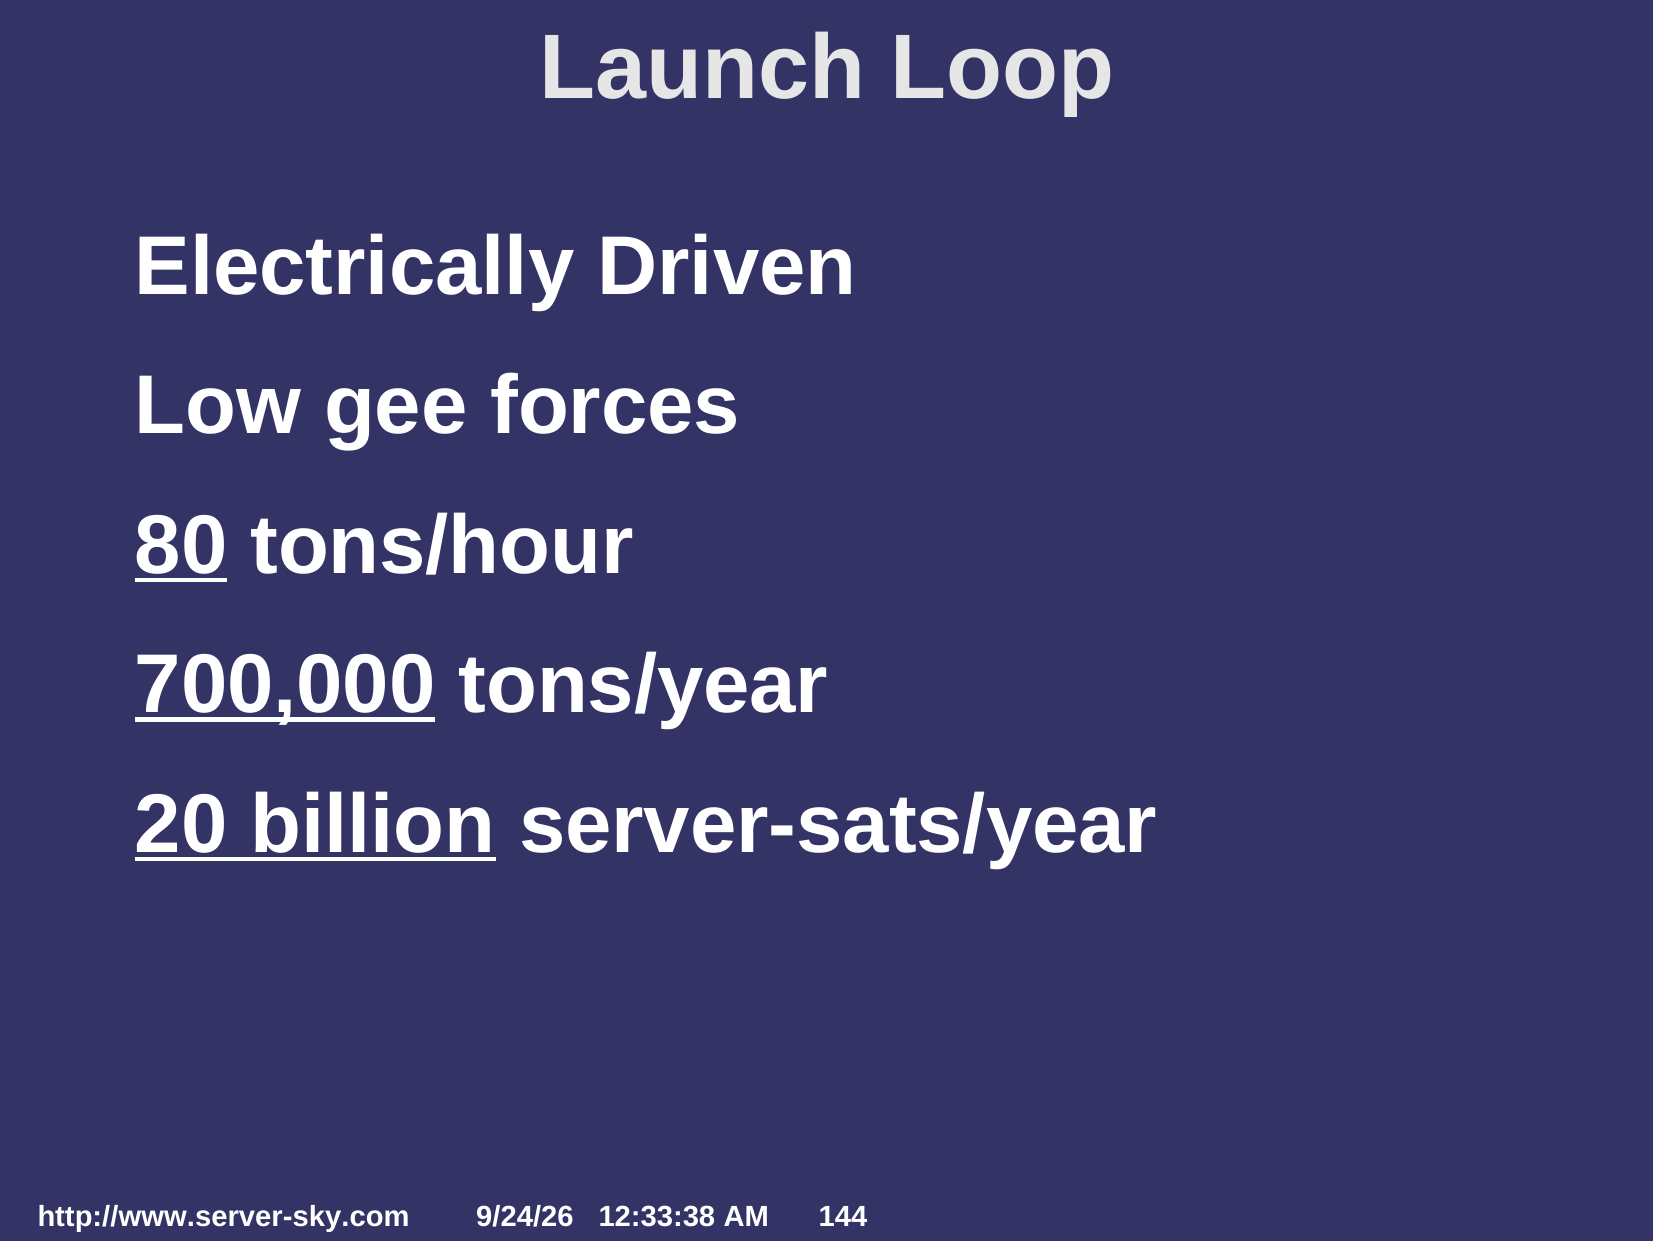

# Launch Loop
Electrically Driven
Low gee forces
80 tons/hour
700,000 tons/year
20 billion server-sats/year